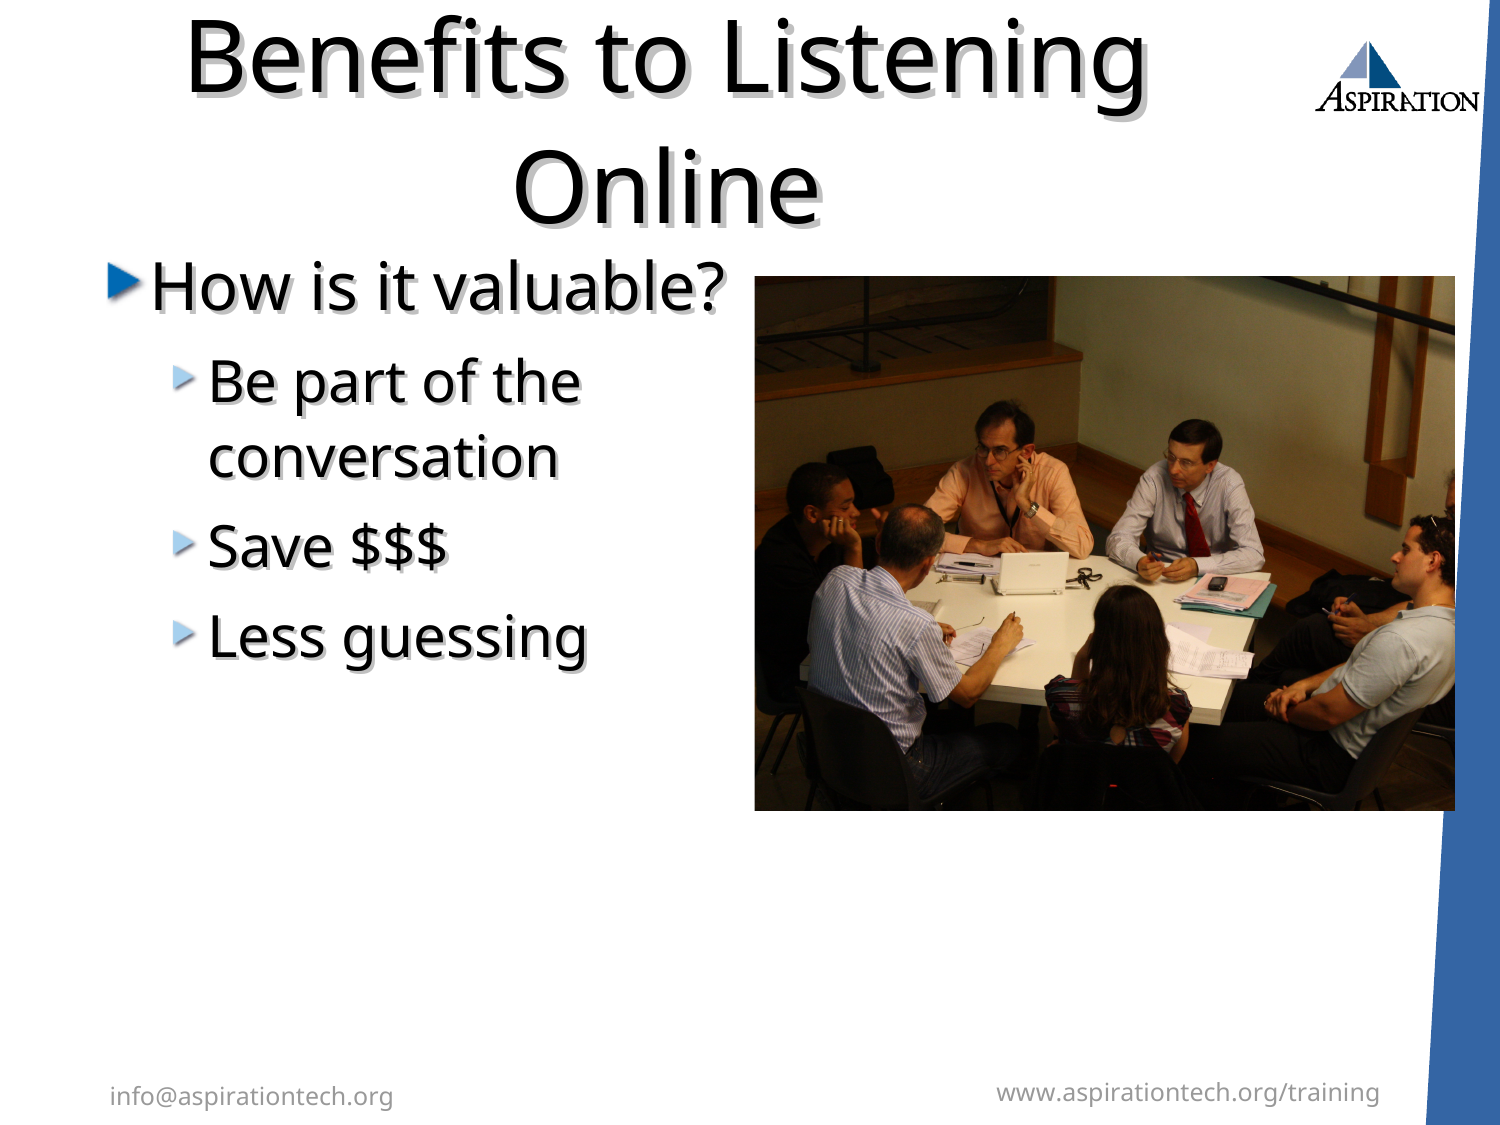

# Benefits to Listening Online
How is it valuable?
Be part of the conversation
Save $$$
Less guessing